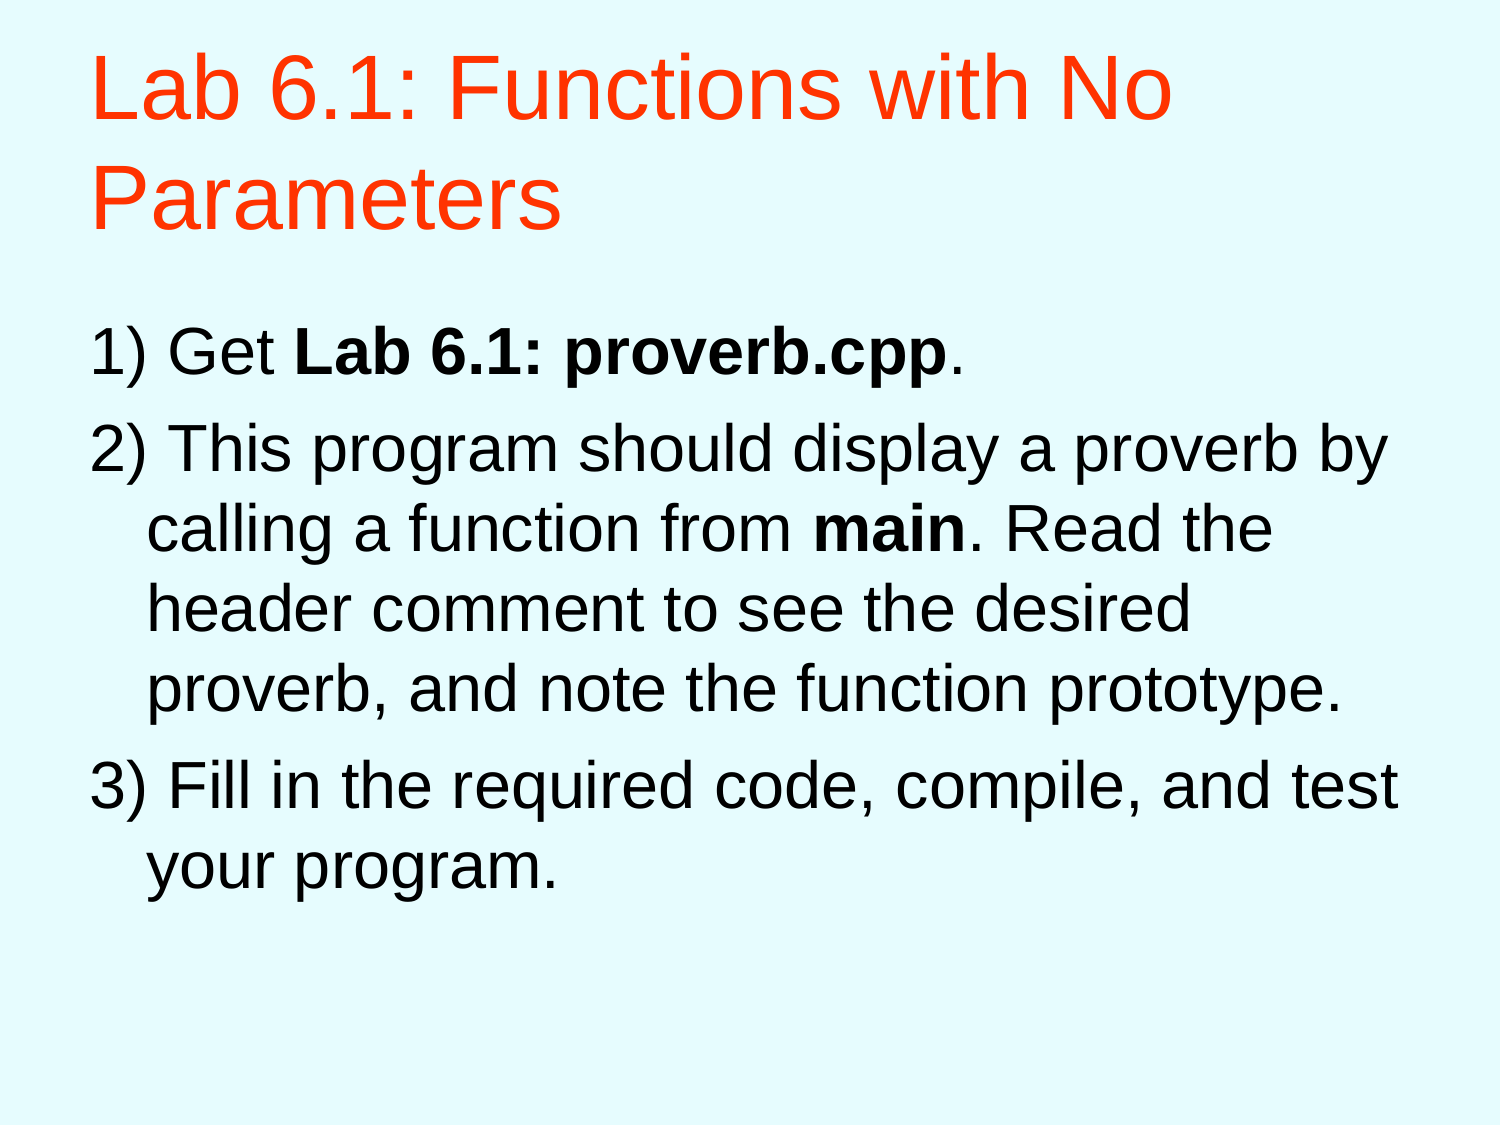

# Lab 6.1: Functions with No Parameters
 Get Lab 6.1: proverb.cpp.
 This program should display a proverb by calling a function from main. Read the header comment to see the desired proverb, and note the function prototype.
 Fill in the required code, compile, and test your program.